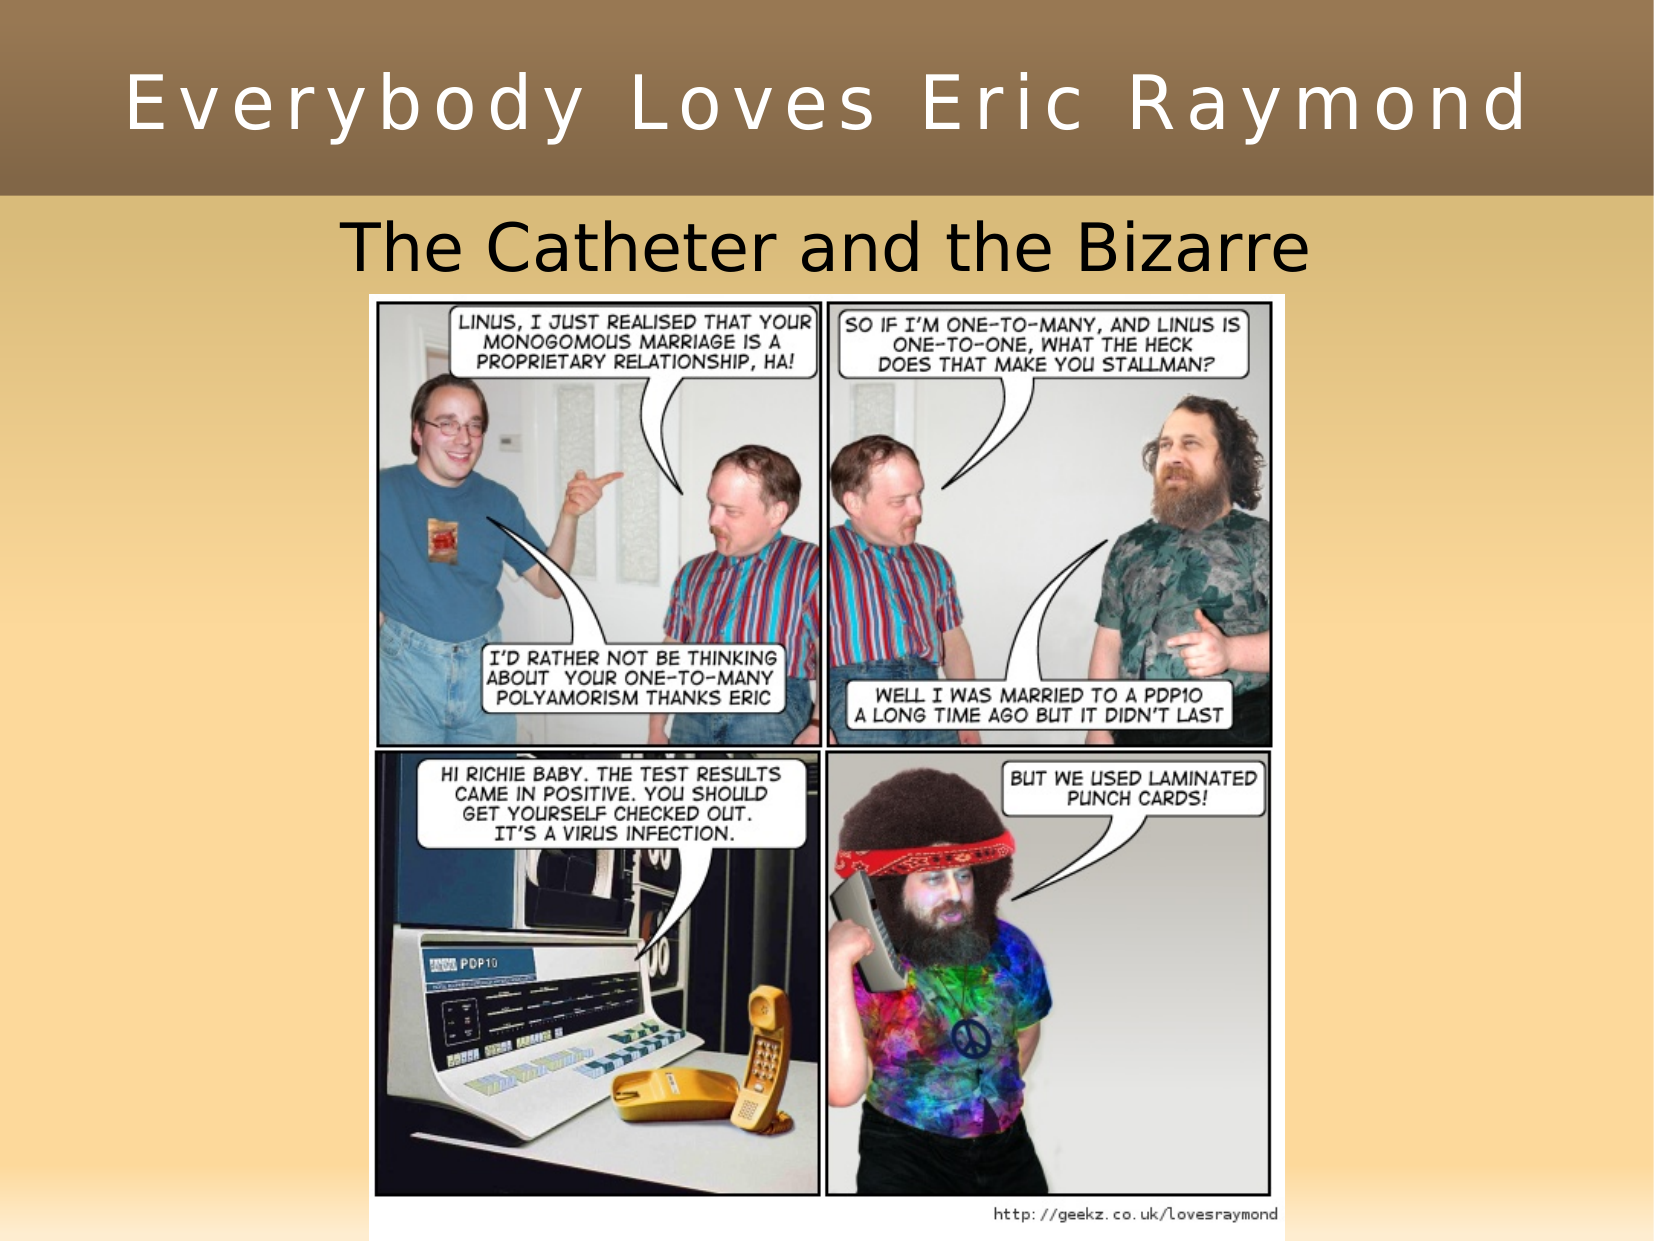

# Everybody Loves Eric Raymond
The Catheter and the Bizarre